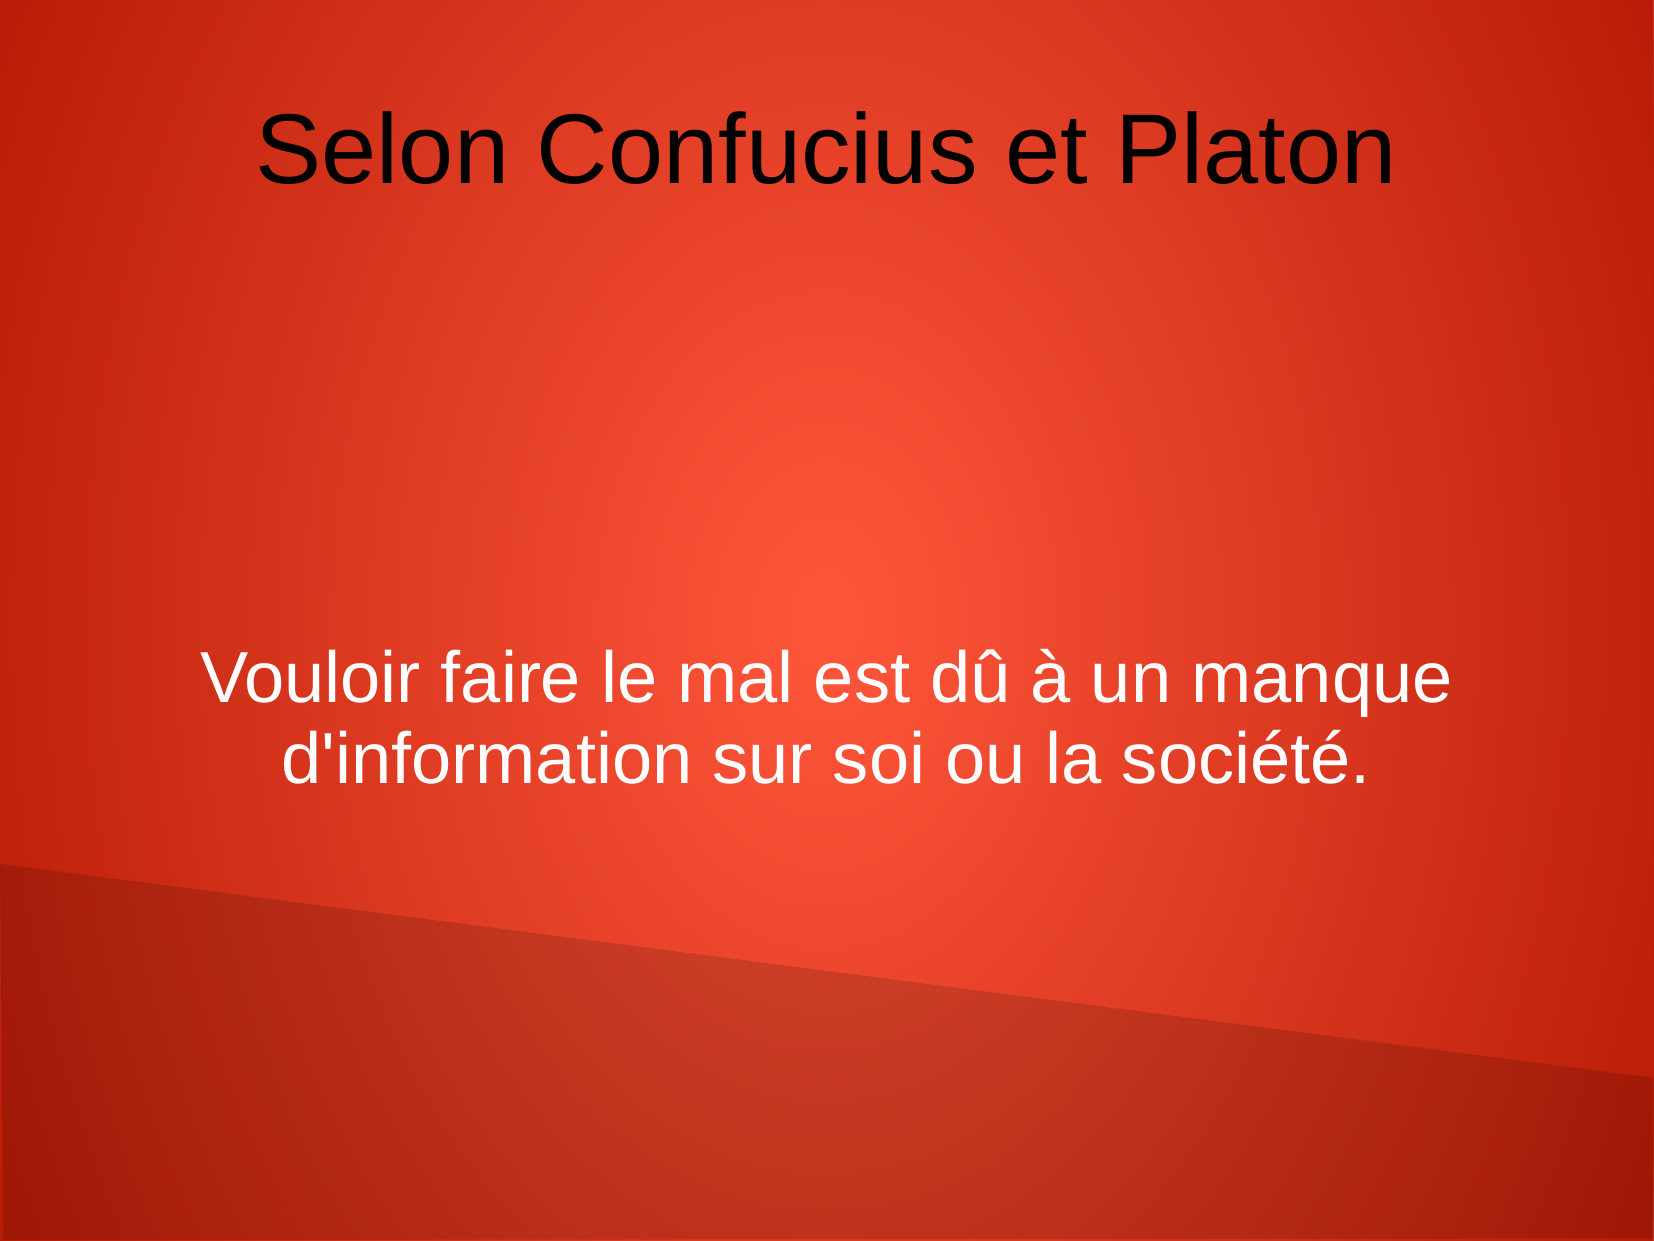

# Selon Confucius et Platon
Vouloir faire le mal est dû à un manque d'information sur soi ou la société.